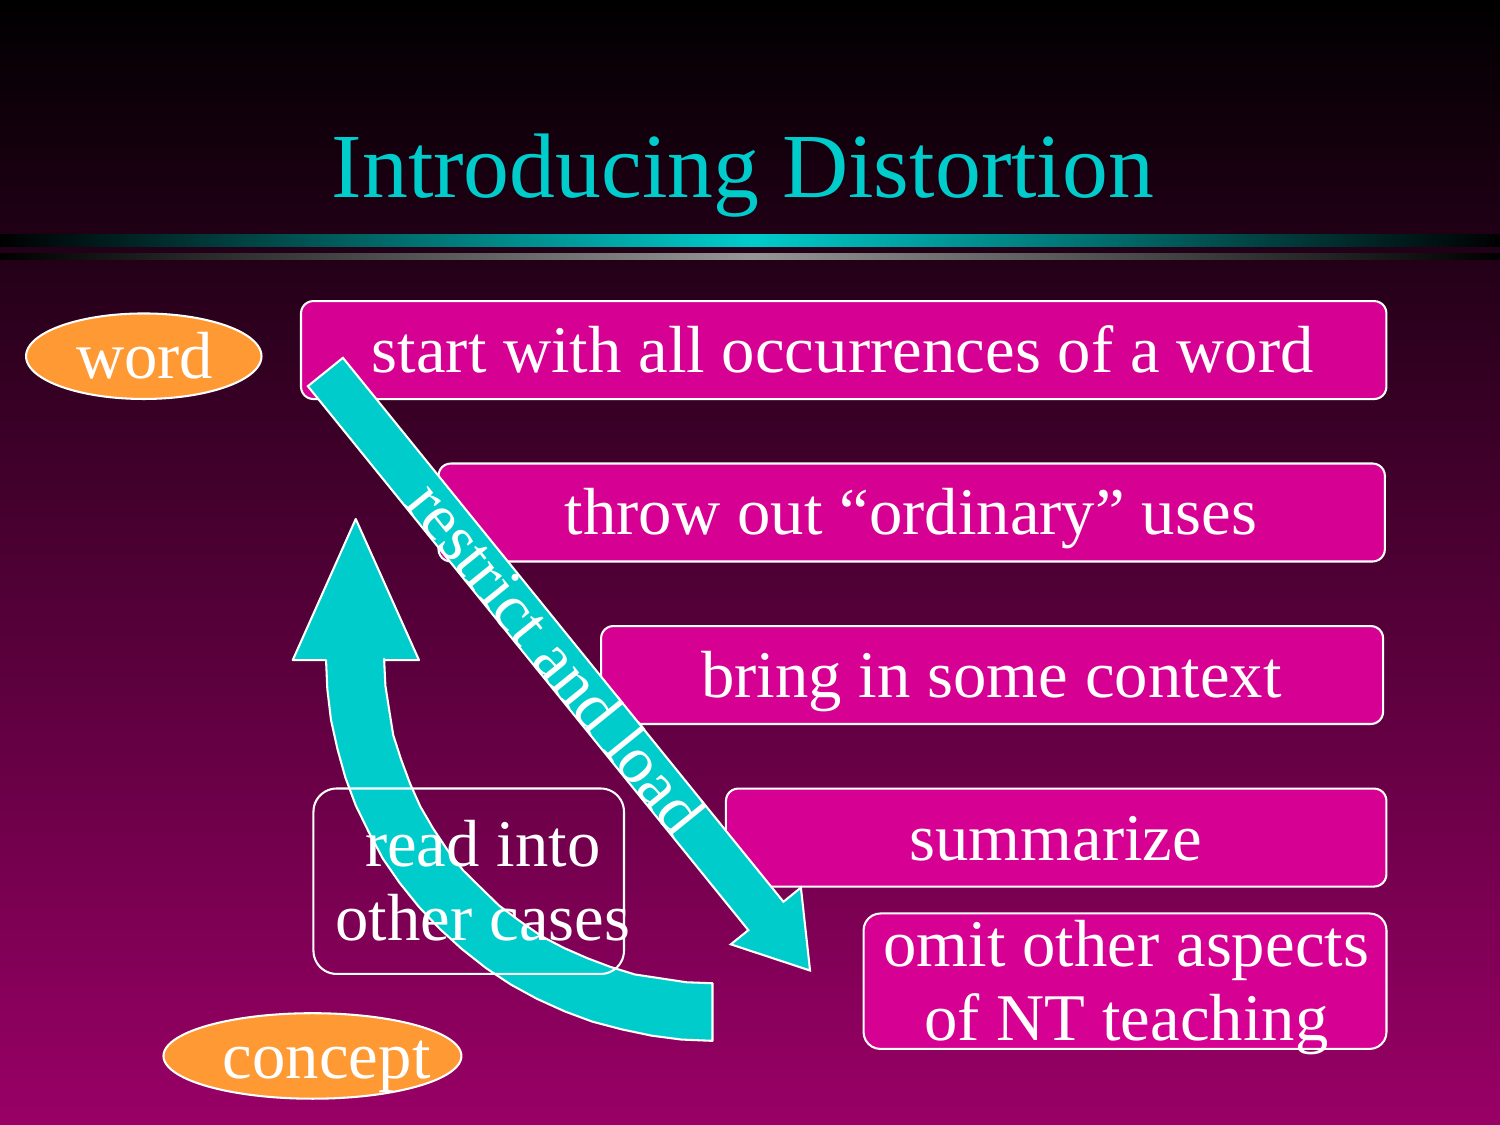

# Introducing Distortion
start with all occurrences of a word
word
throw out “ordinary” uses
read into
other cases
bring in some context
restrict and load
summarize
omit other aspects
of NT teaching
concept